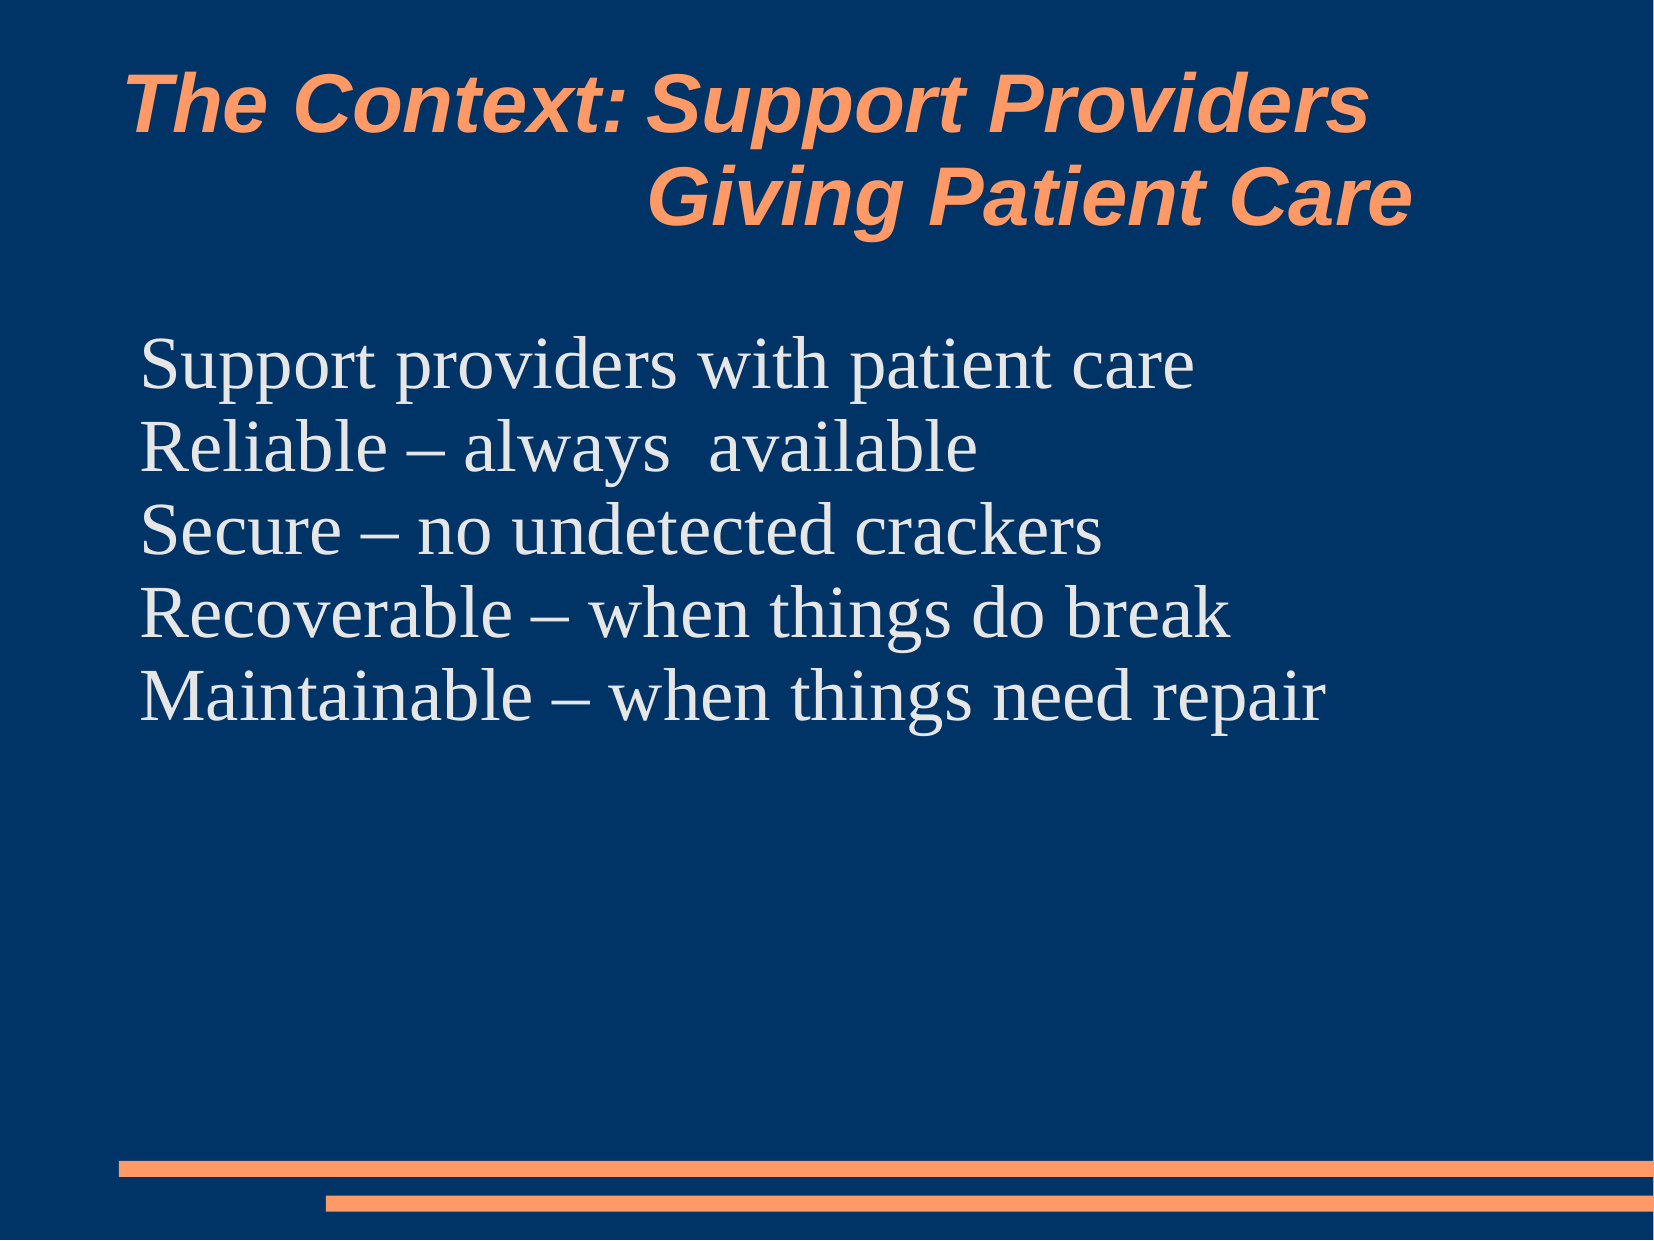

# The Context:	Support Providers Giving Patient Care
Support providers with patient care
Reliable – always available
Secure – no undetected crackers
Recoverable – when things do break
Maintainable – when things need repair